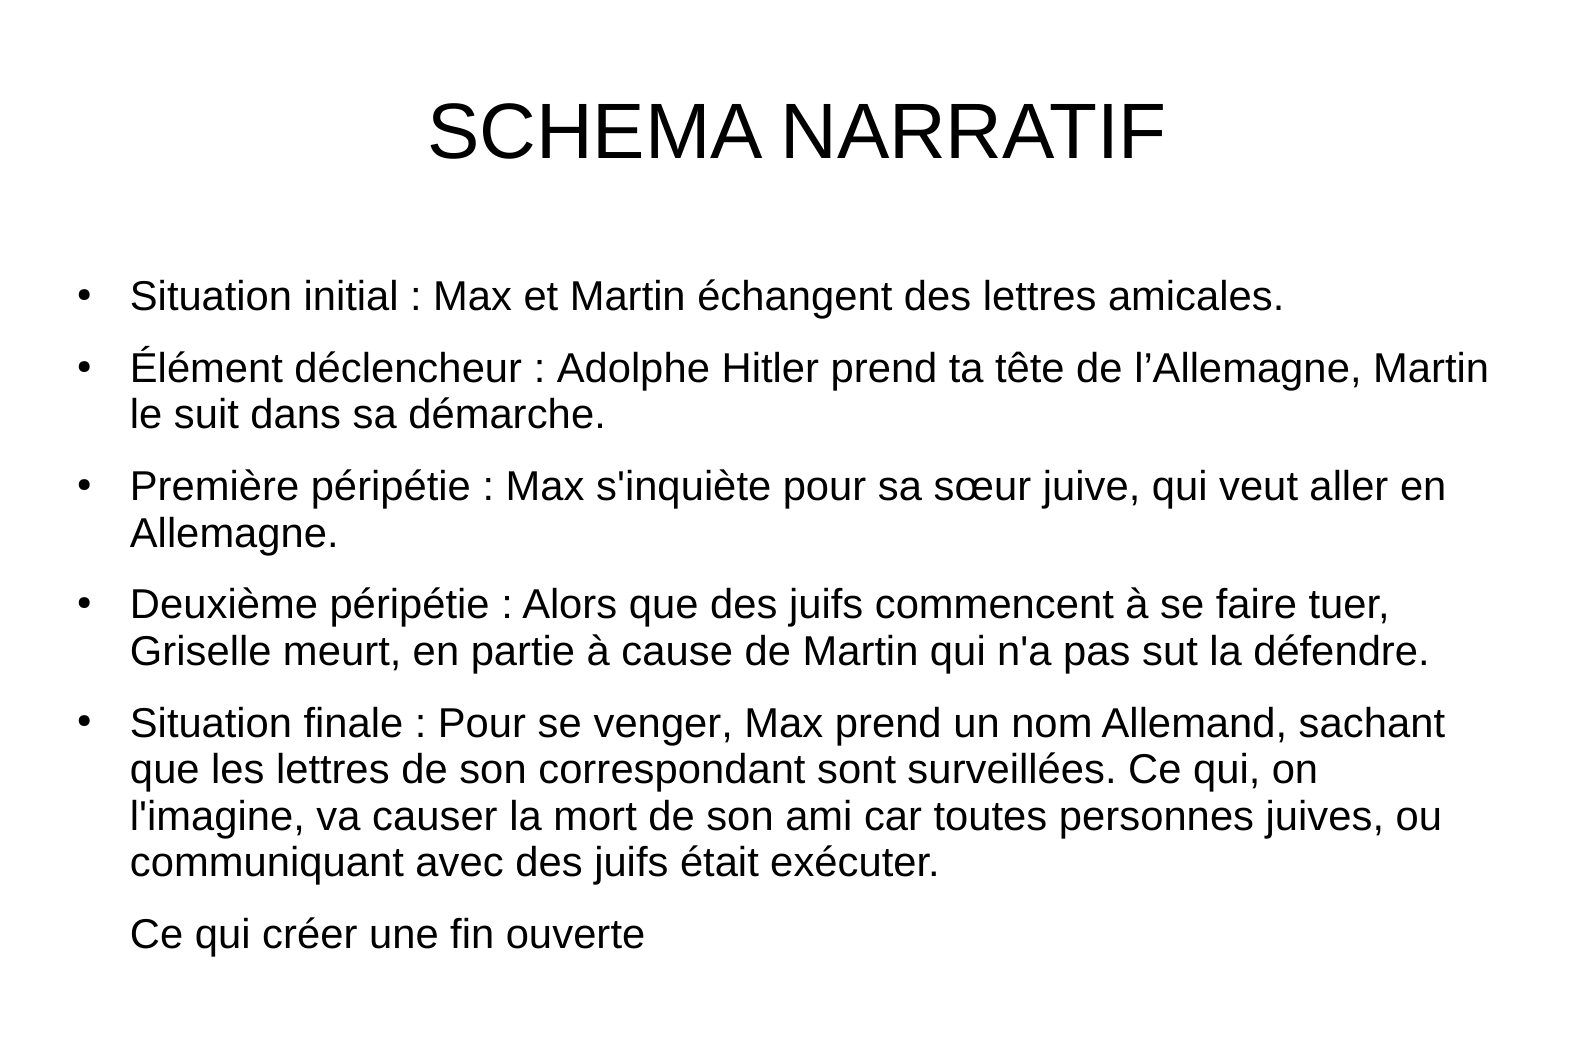

# SCHEMA NARRATIF
Situation initial : Max et Martin échangent des lettres amicales.
Élément déclencheur : Adolphe Hitler prend ta tête de l’Allemagne, Martin le suit dans sa démarche.
Première péripétie : Max s'inquiète pour sa sœur juive, qui veut aller en Allemagne.
Deuxième péripétie : Alors que des juifs commencent à se faire tuer, Griselle meurt, en partie à cause de Martin qui n'a pas sut la défendre.
Situation finale : Pour se venger, Max prend un nom Allemand, sachant que les lettres de son correspondant sont surveillées. Ce qui, on l'imagine, va causer la mort de son ami car toutes personnes juives, ou communiquant avec des juifs était exécuter.
Ce qui créer une fin ouverte